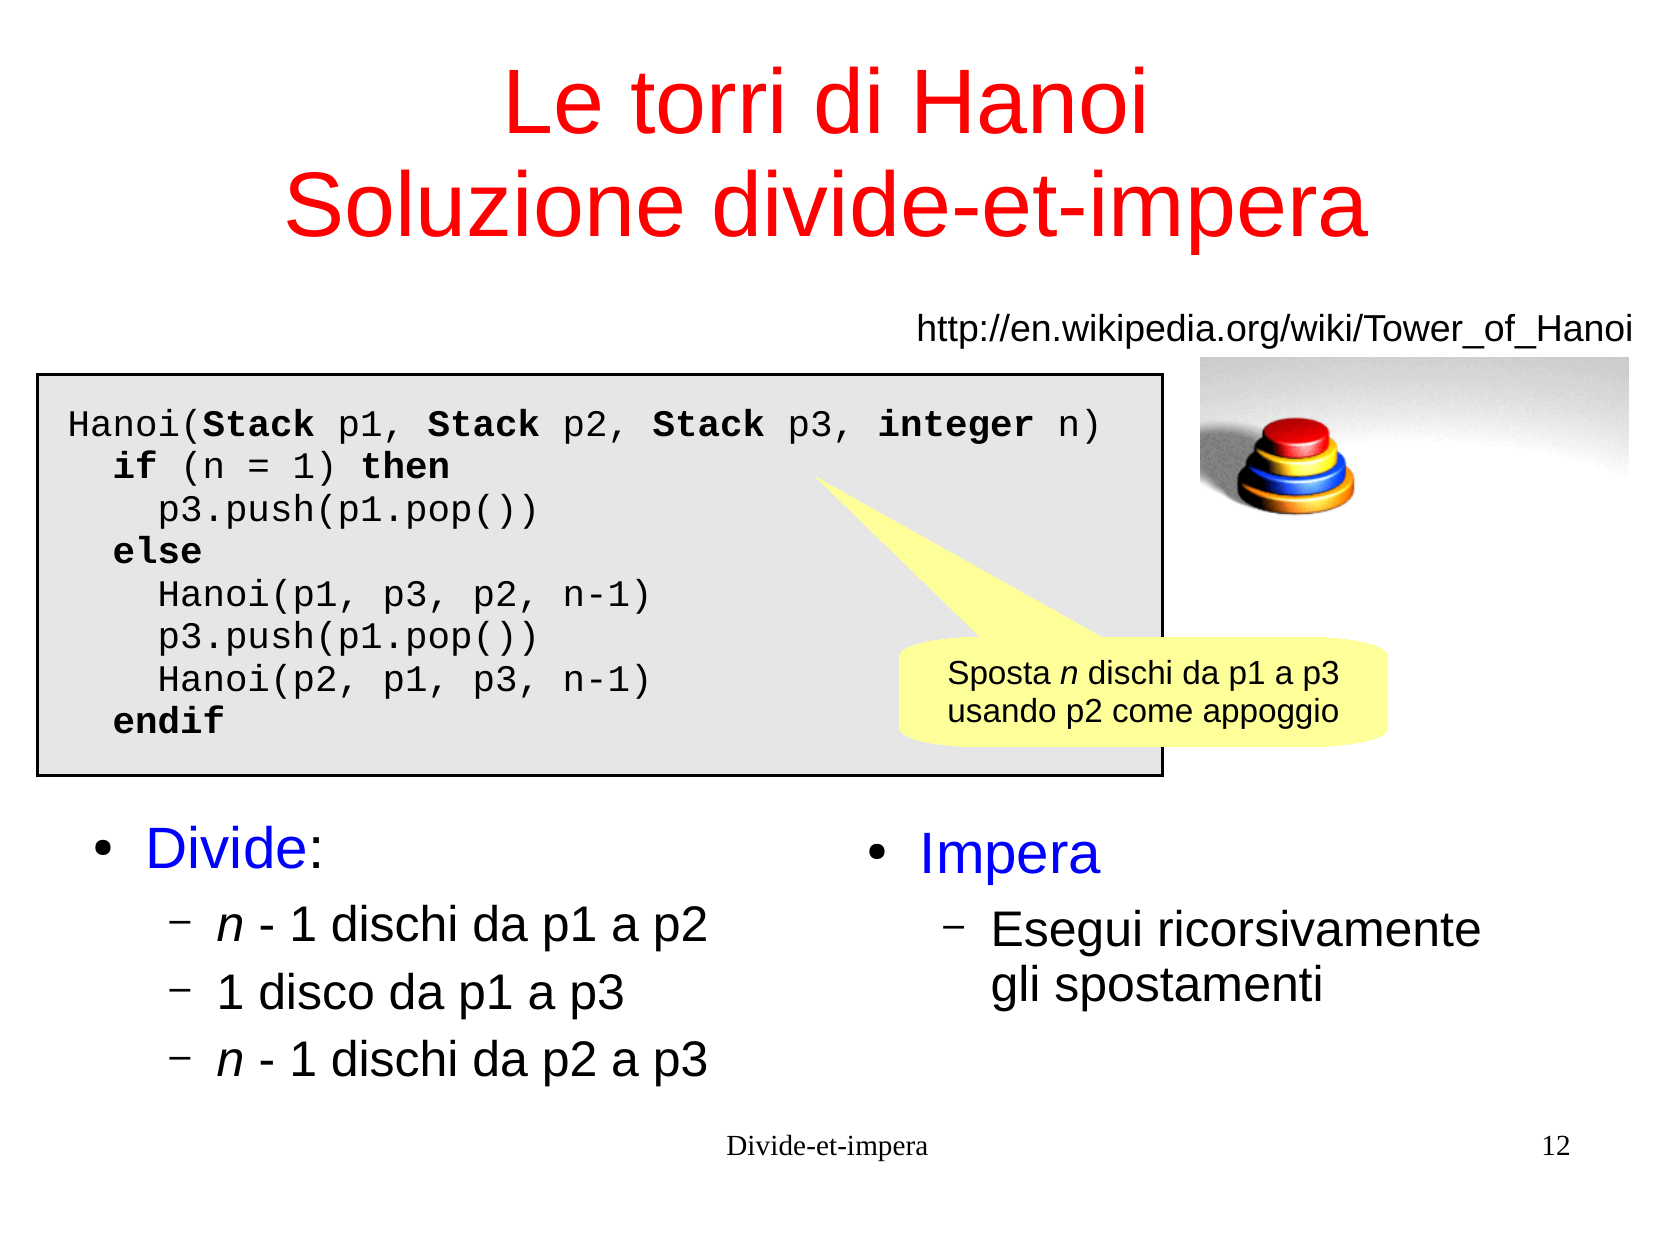

# Le torri di Hanoi Soluzione divide-et-impera
http://en.wikipedia.org/wiki/Tower_of_Hanoi
Hanoi(Stack p1, Stack p2, Stack p3, integer n)
 if (n = 1) then
 p3.push(p1.pop())
 else
 Hanoi(p1, p3, p2, n-1)
 p3.push(p1.pop())
 Hanoi(p2, p1, p3, n-1)
 endif
Sposta n dischi da p1 a p3 usando p2 come appoggio
Divide:
n - 1 dischi da p1 a p2
1 disco da p1 a p3
n - 1 dischi da p2 a p3
Impera
Esegui ricorsivamente
gli spostamenti
Divide-et-impera
12